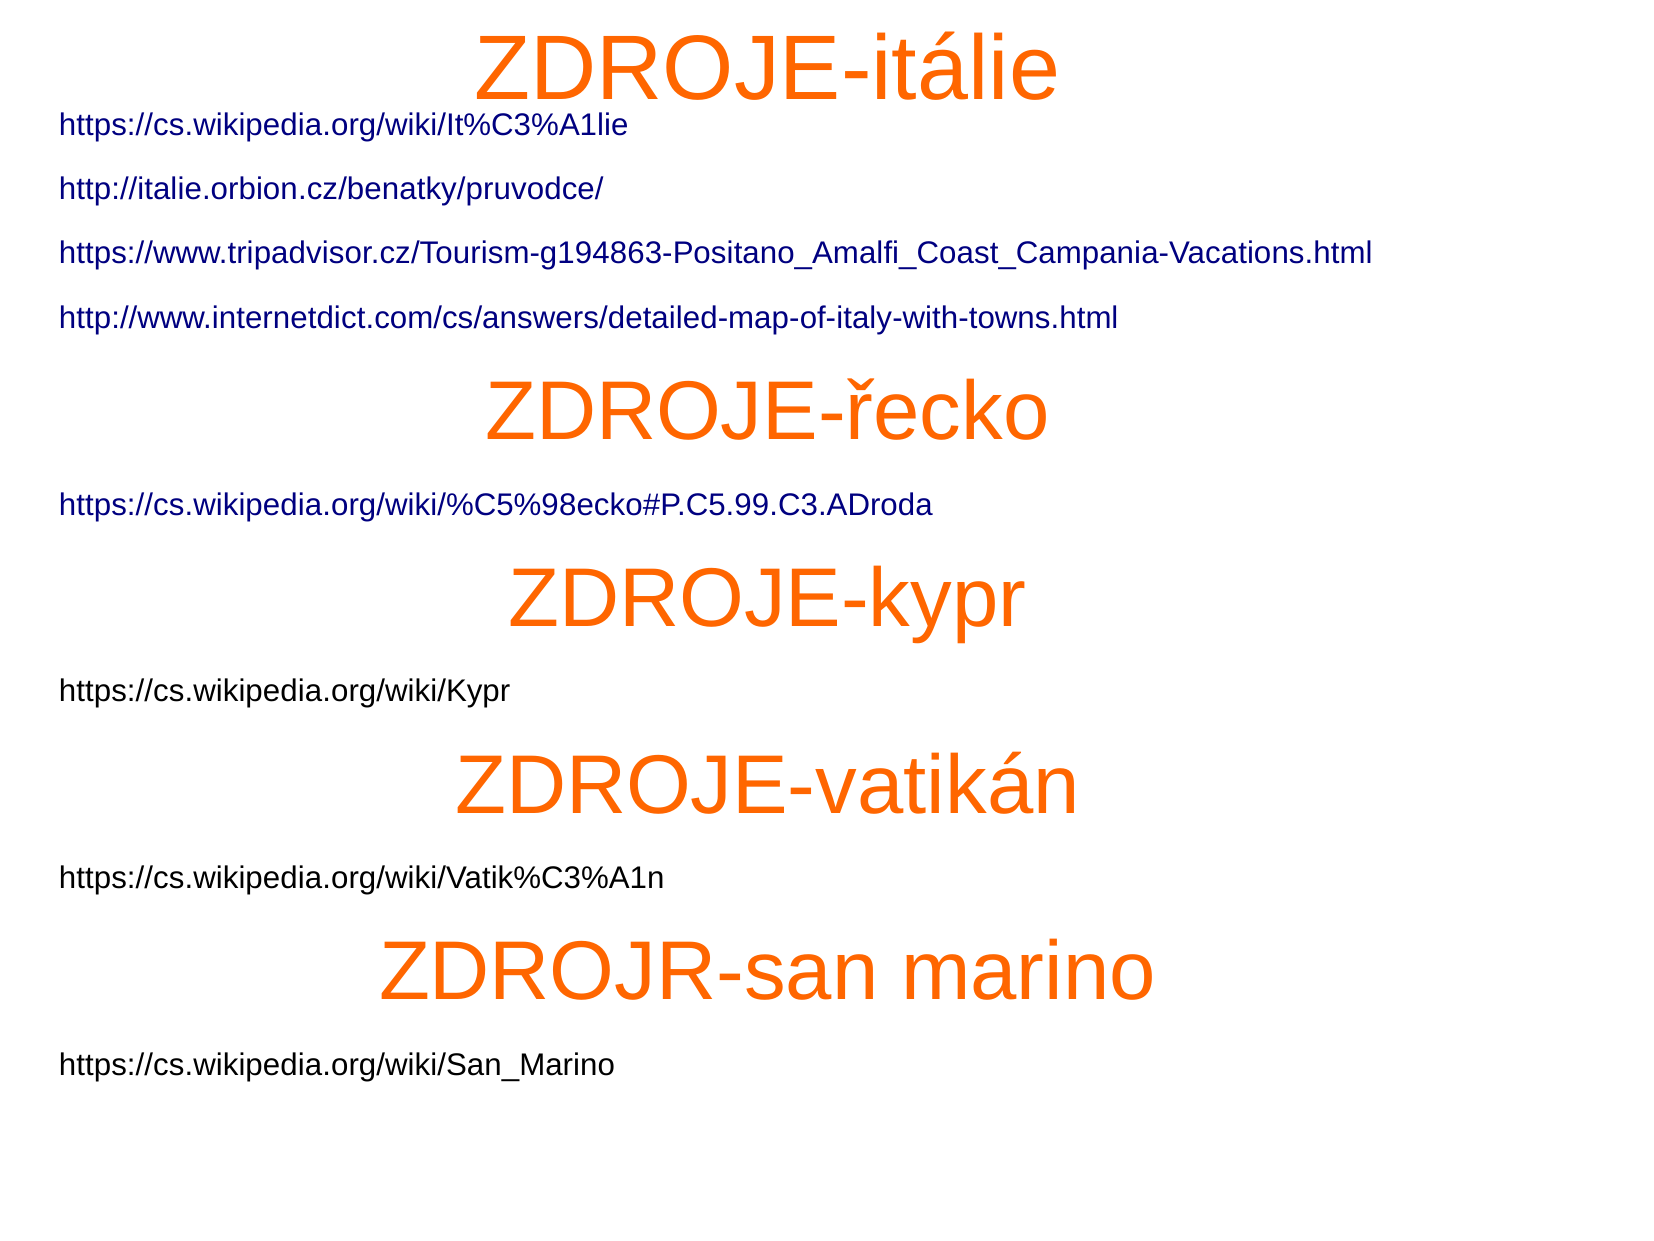

# ZDROJE-itálie
https://cs.wikipedia.org/wiki/It%C3%A1lie
http://italie.orbion.cz/benatky/pruvodce/
https://www.tripadvisor.cz/Tourism-g194863-Positano_Amalfi_Coast_Campania-Vacations.html
http://www.internetdict.com/cs/answers/detailed-map-of-italy-with-towns.html
ZDROJE-řecko
https://cs.wikipedia.org/wiki/%C5%98ecko#P.C5.99.C3.ADroda
ZDROJE-kypr
https://cs.wikipedia.org/wiki/Kypr
ZDROJE-vatikán
https://cs.wikipedia.org/wiki/Vatik%C3%A1n
ZDROJR-san marino
https://cs.wikipedia.org/wiki/San_Marino
https://cs.wikipedia.org/wiki/Kypr